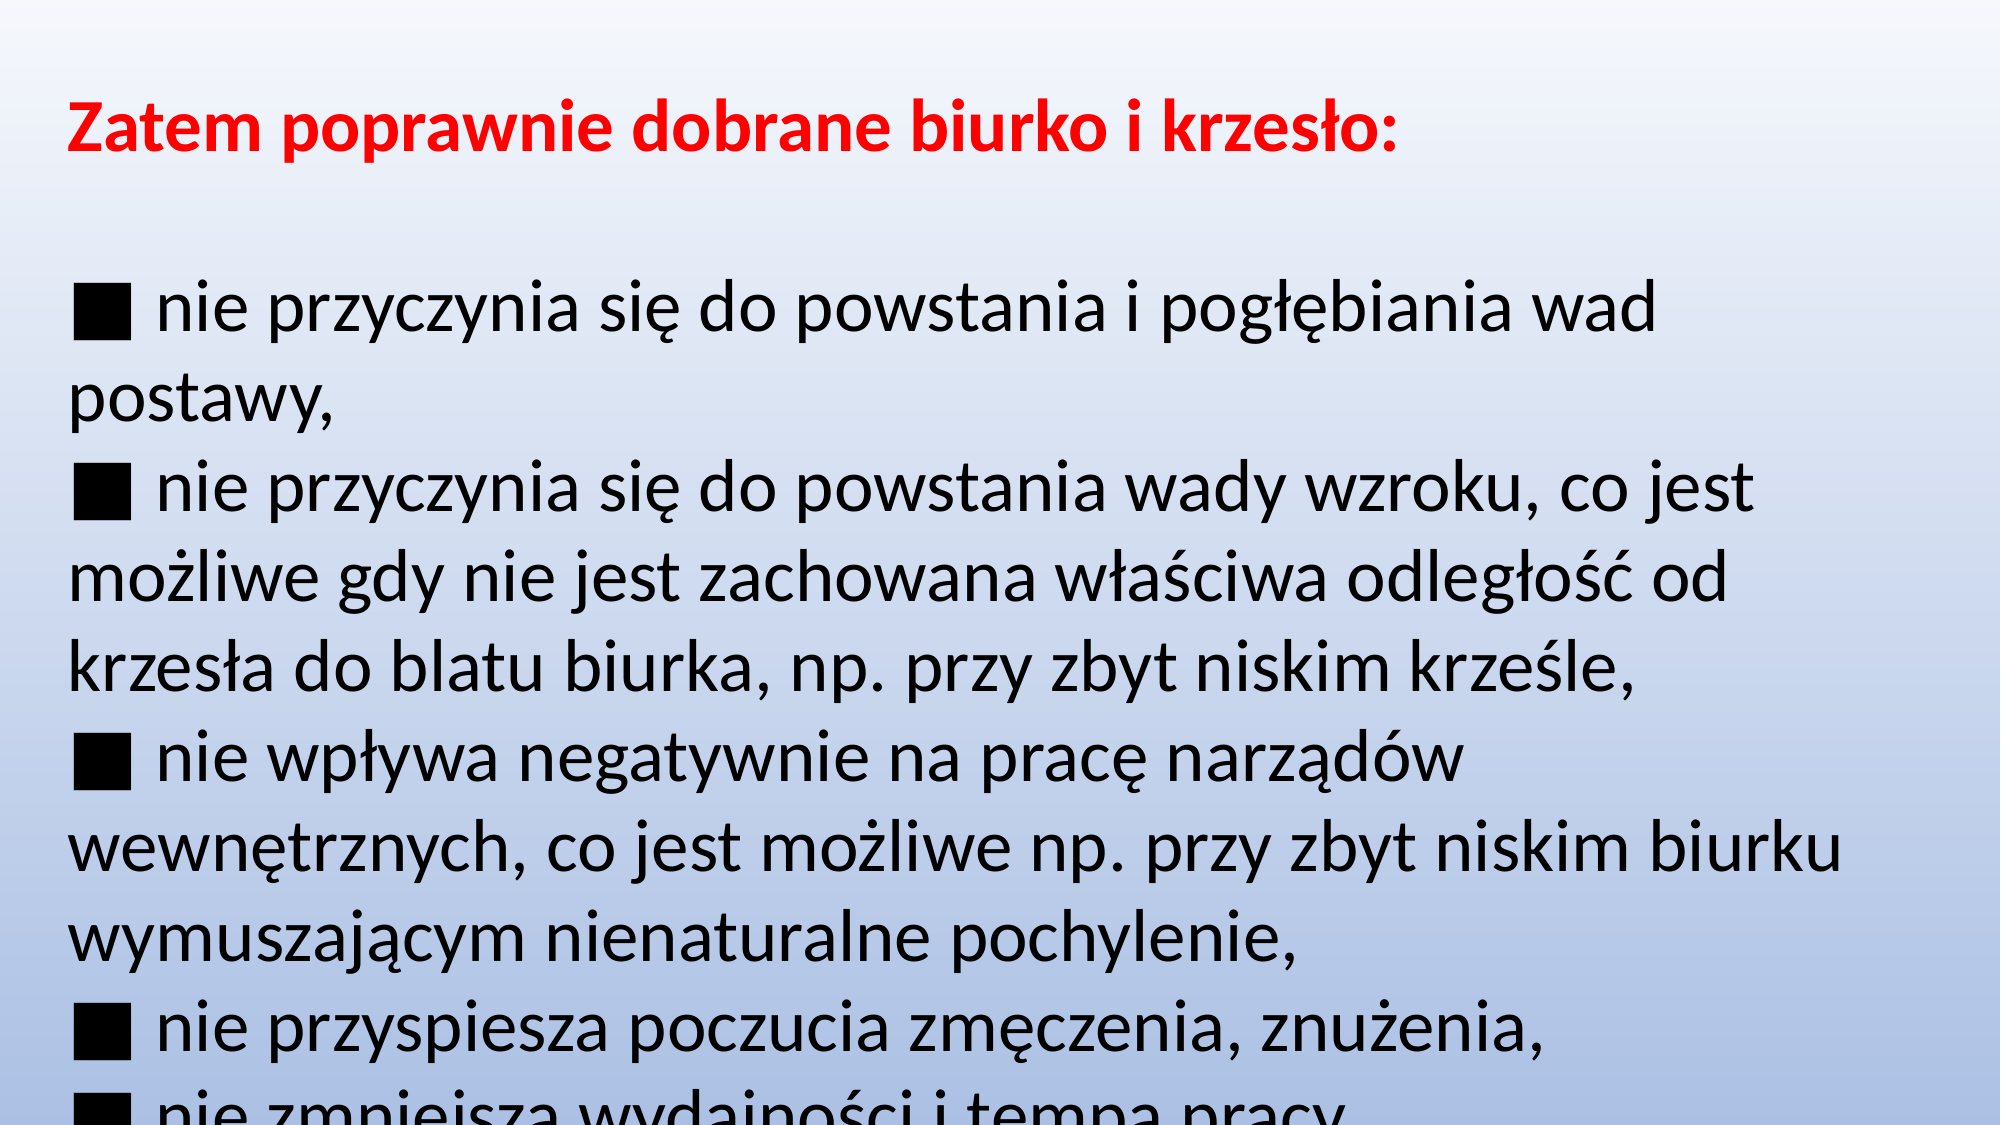

Zatem poprawnie dobrane biurko i krzesło:
■ nie przyczynia się do powstania i pogłębiania wad postawy,
■ nie przyczynia się do powstania wady wzroku, co jest możliwe gdy nie jest zachowana właściwa odległość od krzesła do blatu biurka, np. przy zbyt niskim krześle,
■ nie wpływa negatywnie na pracę narządów wewnętrznych, co jest możliwe np. przy zbyt niskim biurku wymuszającym nienaturalne pochylenie,
■ nie przyspiesza poczucia zmęczenia, znużenia,
■ nie zmniejsza wydajności i tempa pracy.